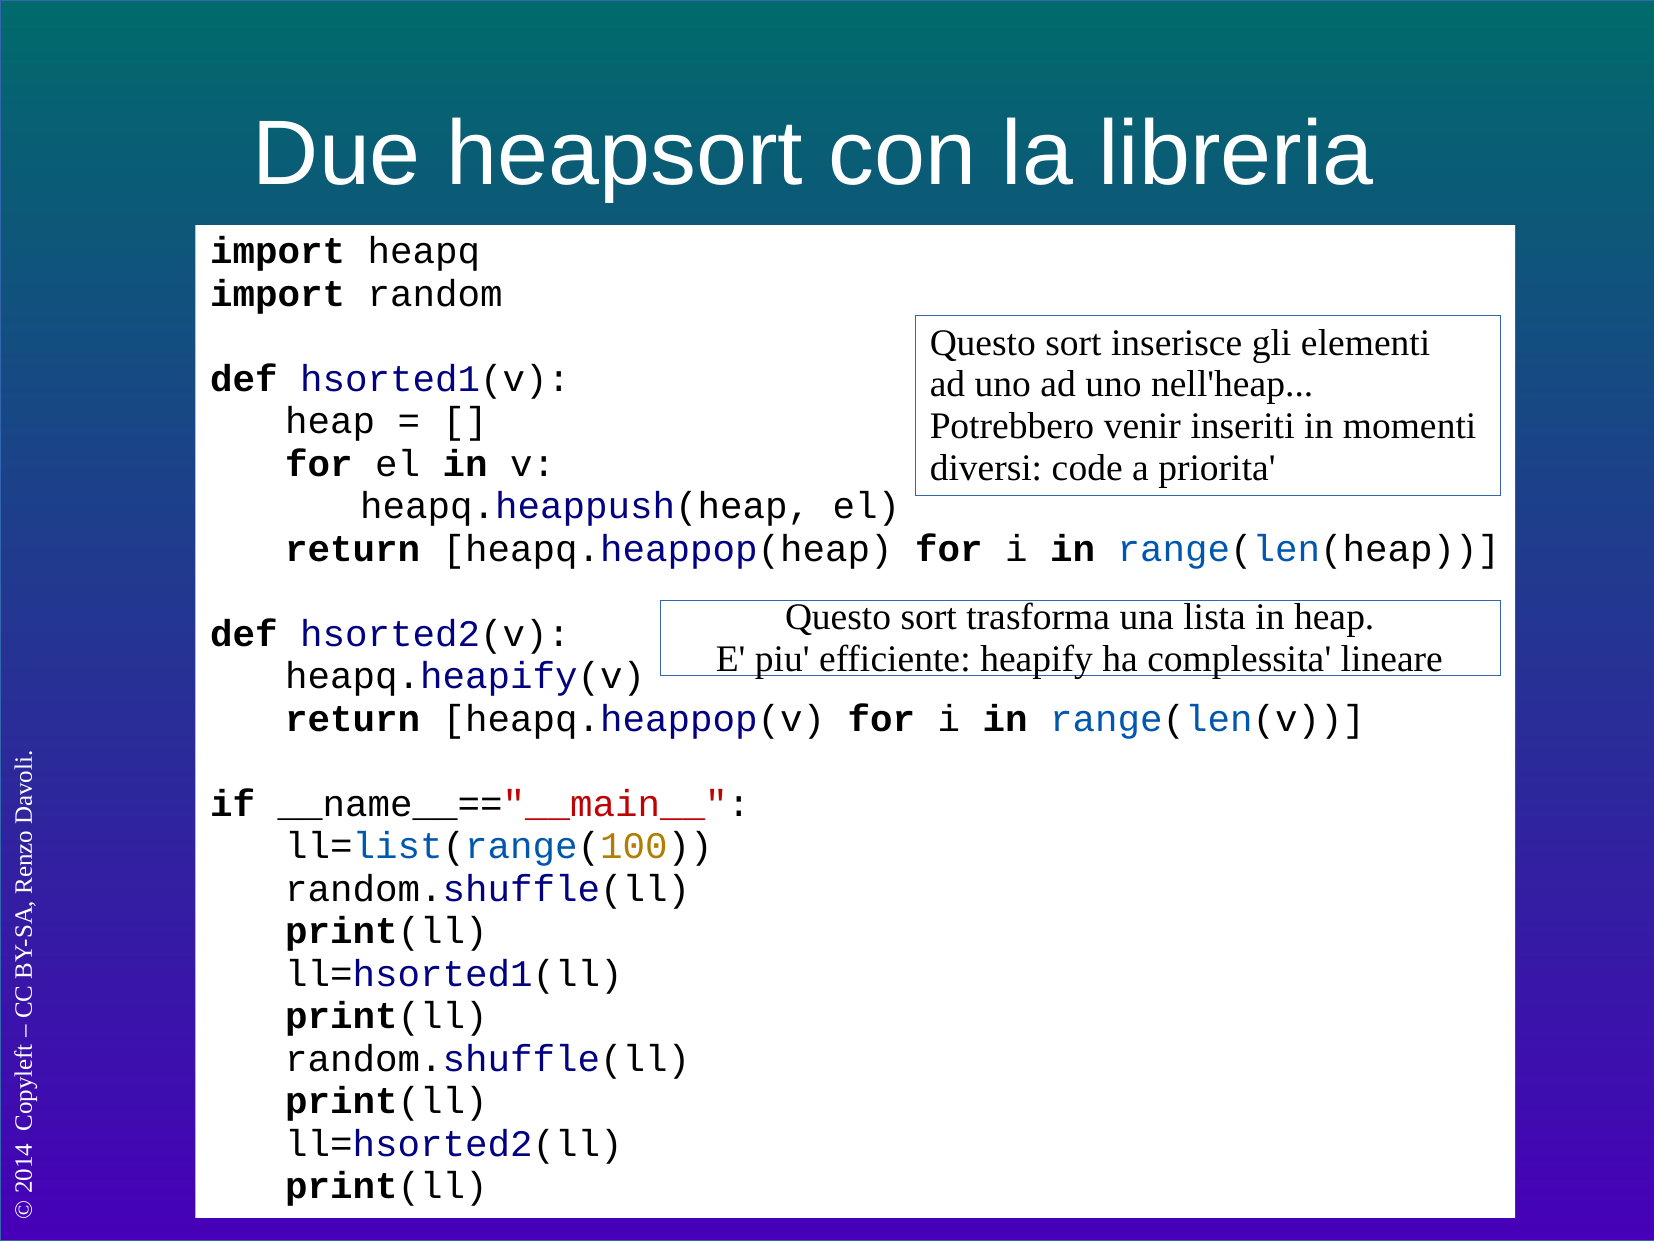

# Due heapsort con la libreria
import heapq
import random
def hsorted1(v):
	heap = []
	for el in v:
		heapq.heappush(heap, el)
	return [heapq.heappop(heap) for i in range(len(heap))]
def hsorted2(v):
	heapq.heapify(v)
	return [heapq.heappop(v) for i in range(len(v))]
if __name__=="__main__":
	ll=list(range(100))
	random.shuffle(ll)
	print(ll)
	ll=hsorted1(ll)
	print(ll)
	random.shuffle(ll)
	print(ll)
	ll=hsorted2(ll)
	print(ll)
Questo sort inserisce gli elementi
ad uno ad uno nell'heap...
Potrebbero venir inseriti in momenti
diversi: code a priorita'
Questo sort trasforma una lista in heap.
E' piu' efficiente: heapify ha complessita' lineare